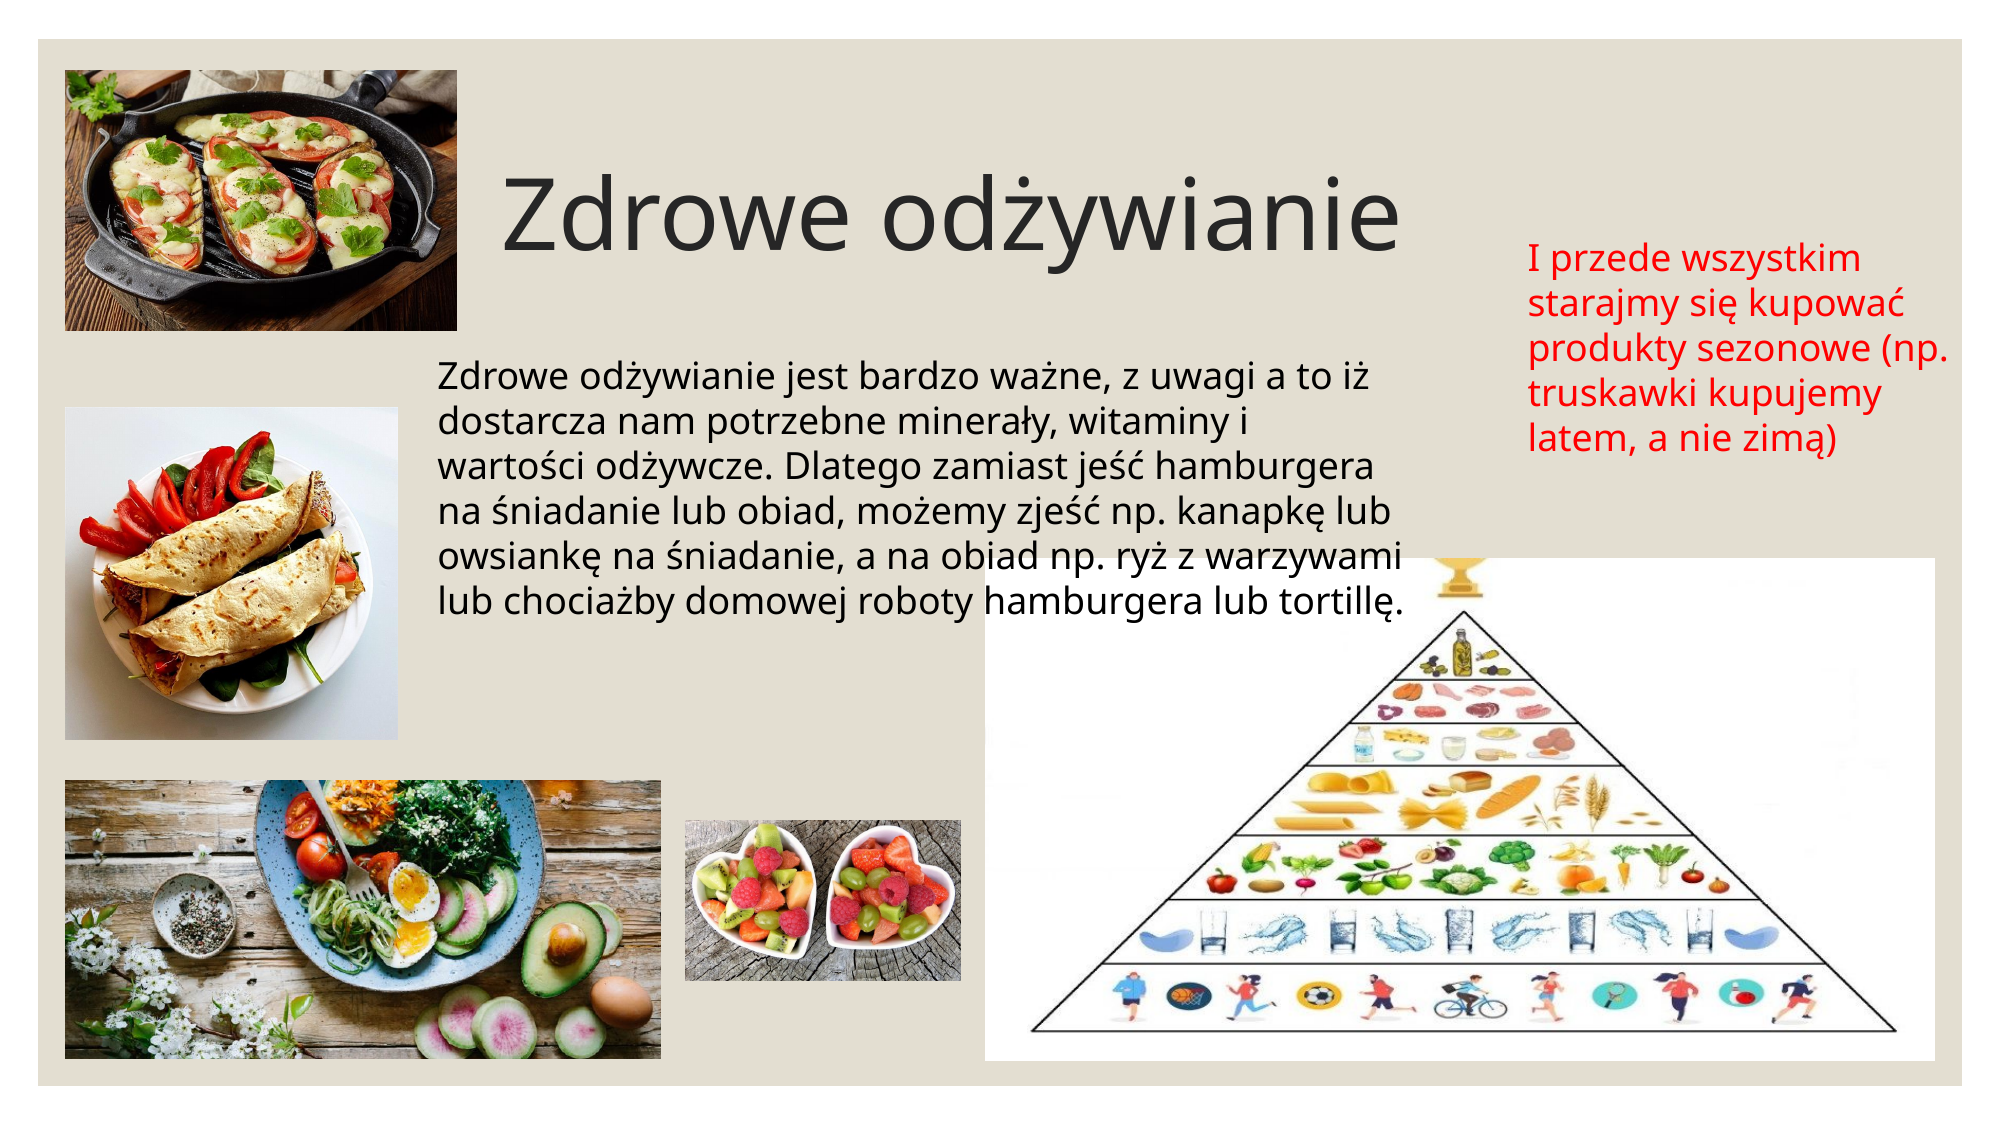

# Zdrowe odżywianie
I przede wszystkim starajmy się kupować produkty sezonowe (np. truskawki kupujemy latem, a nie zimą)
Zdrowe odżywianie jest bardzo ważne, z uwagi a to iż dostarcza nam potrzebne minerały, witaminy i wartości odżywcze. Dlatego zamiast jeść hamburgera na śniadanie lub obiad, możemy zjeść np. kanapkę lub owsiankę na śniadanie, a na obiad np. ryż z warzywami lub chociażby domowej roboty hamburgera lub tortillę.